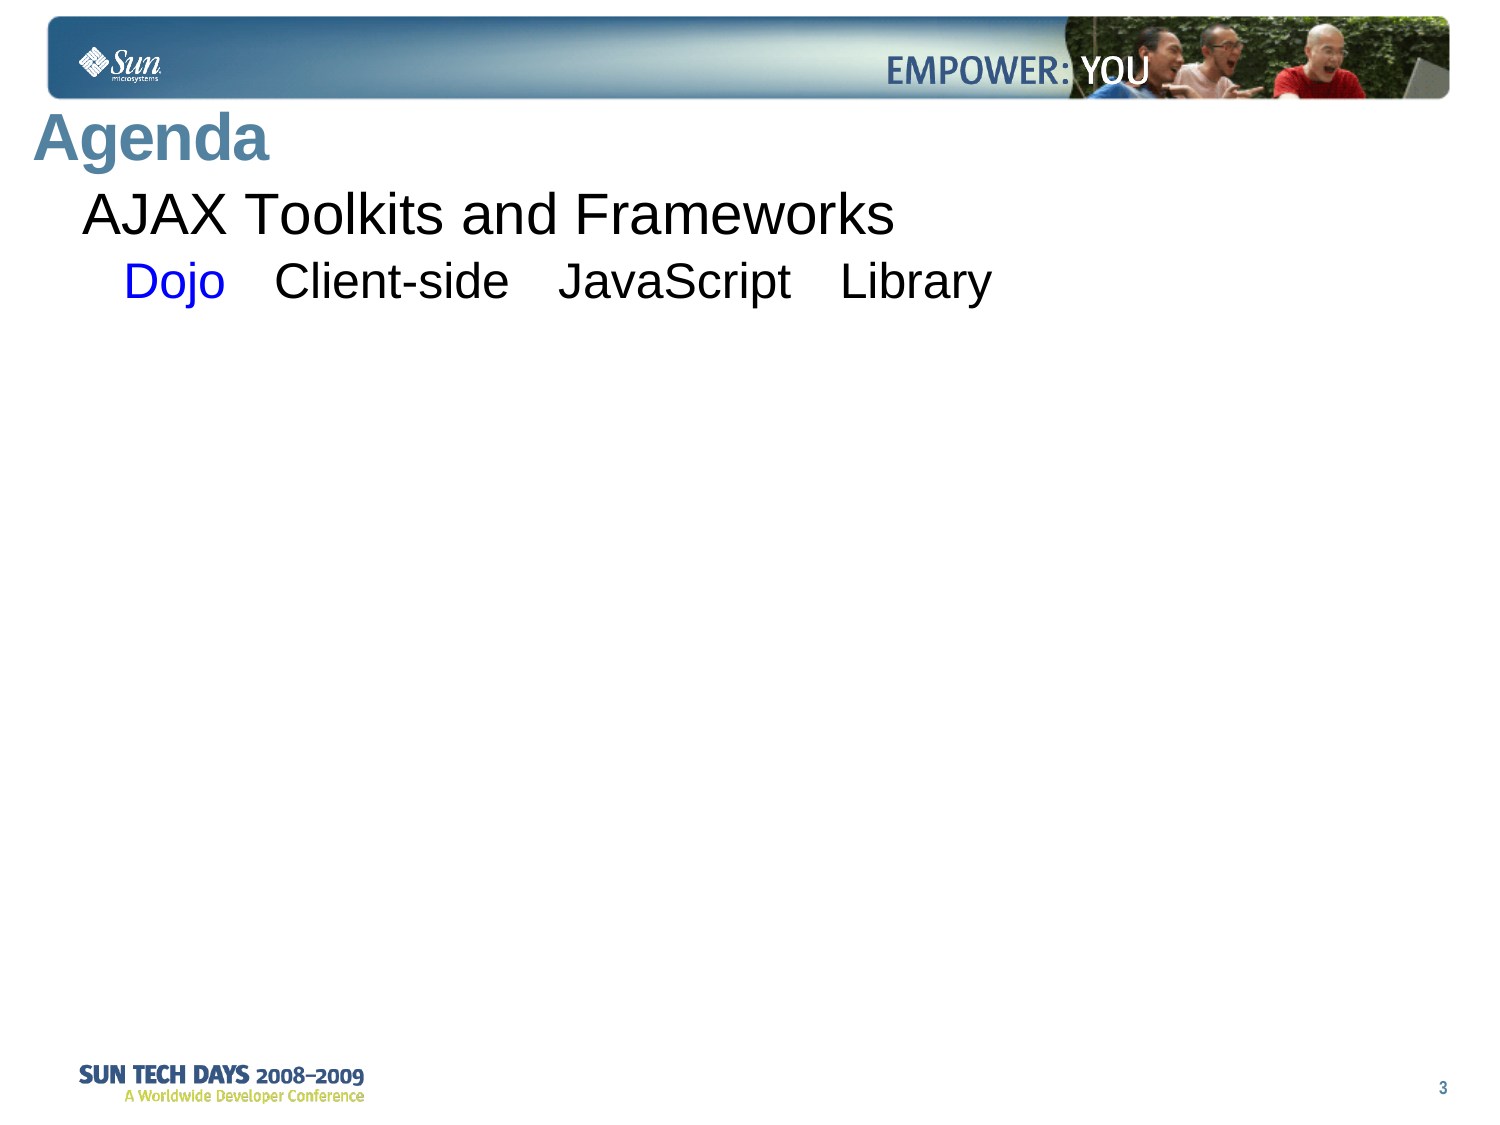

# Agenda
 AJAX Toolkits and Frameworks
Dojo Client-side JavaScript Library